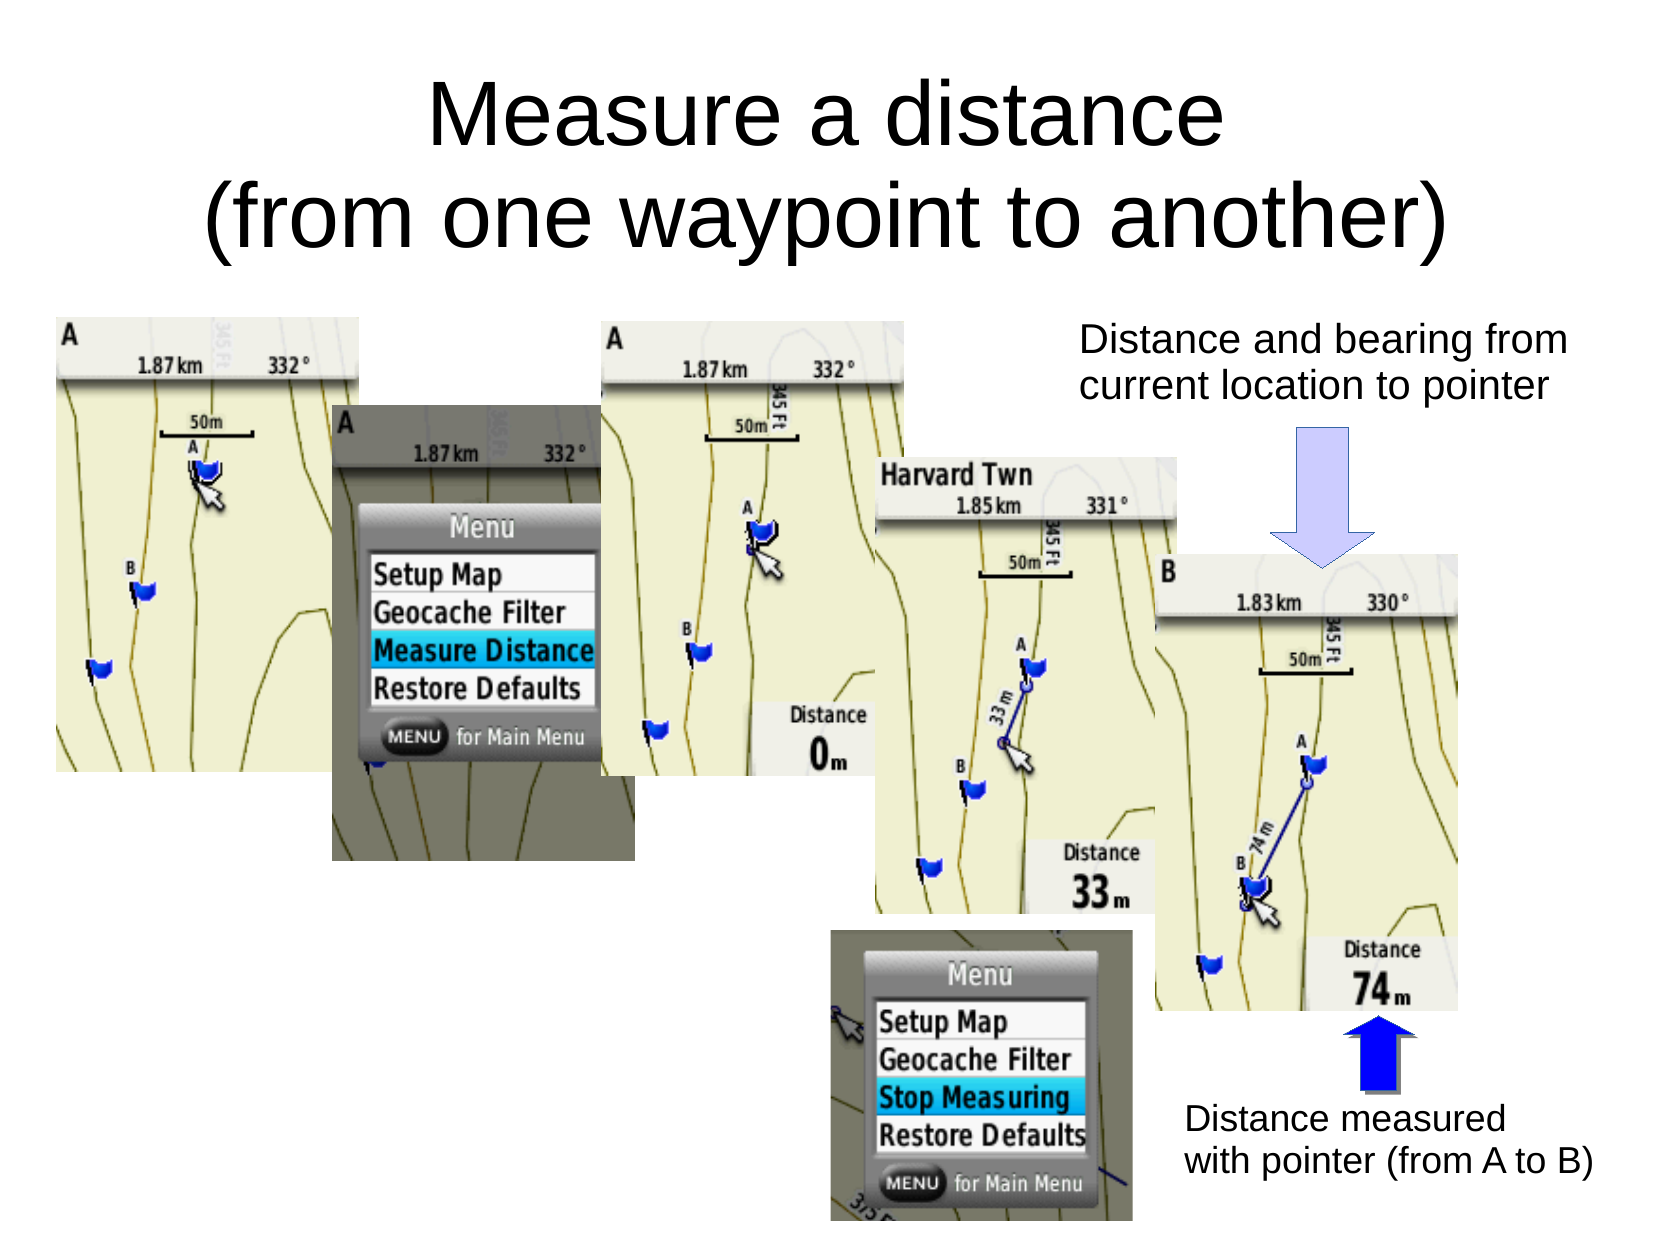

# Measure a distance (from one waypoint to another)
Distance and bearing from
current location to pointer
Distance measured
with pointer (from A to B)